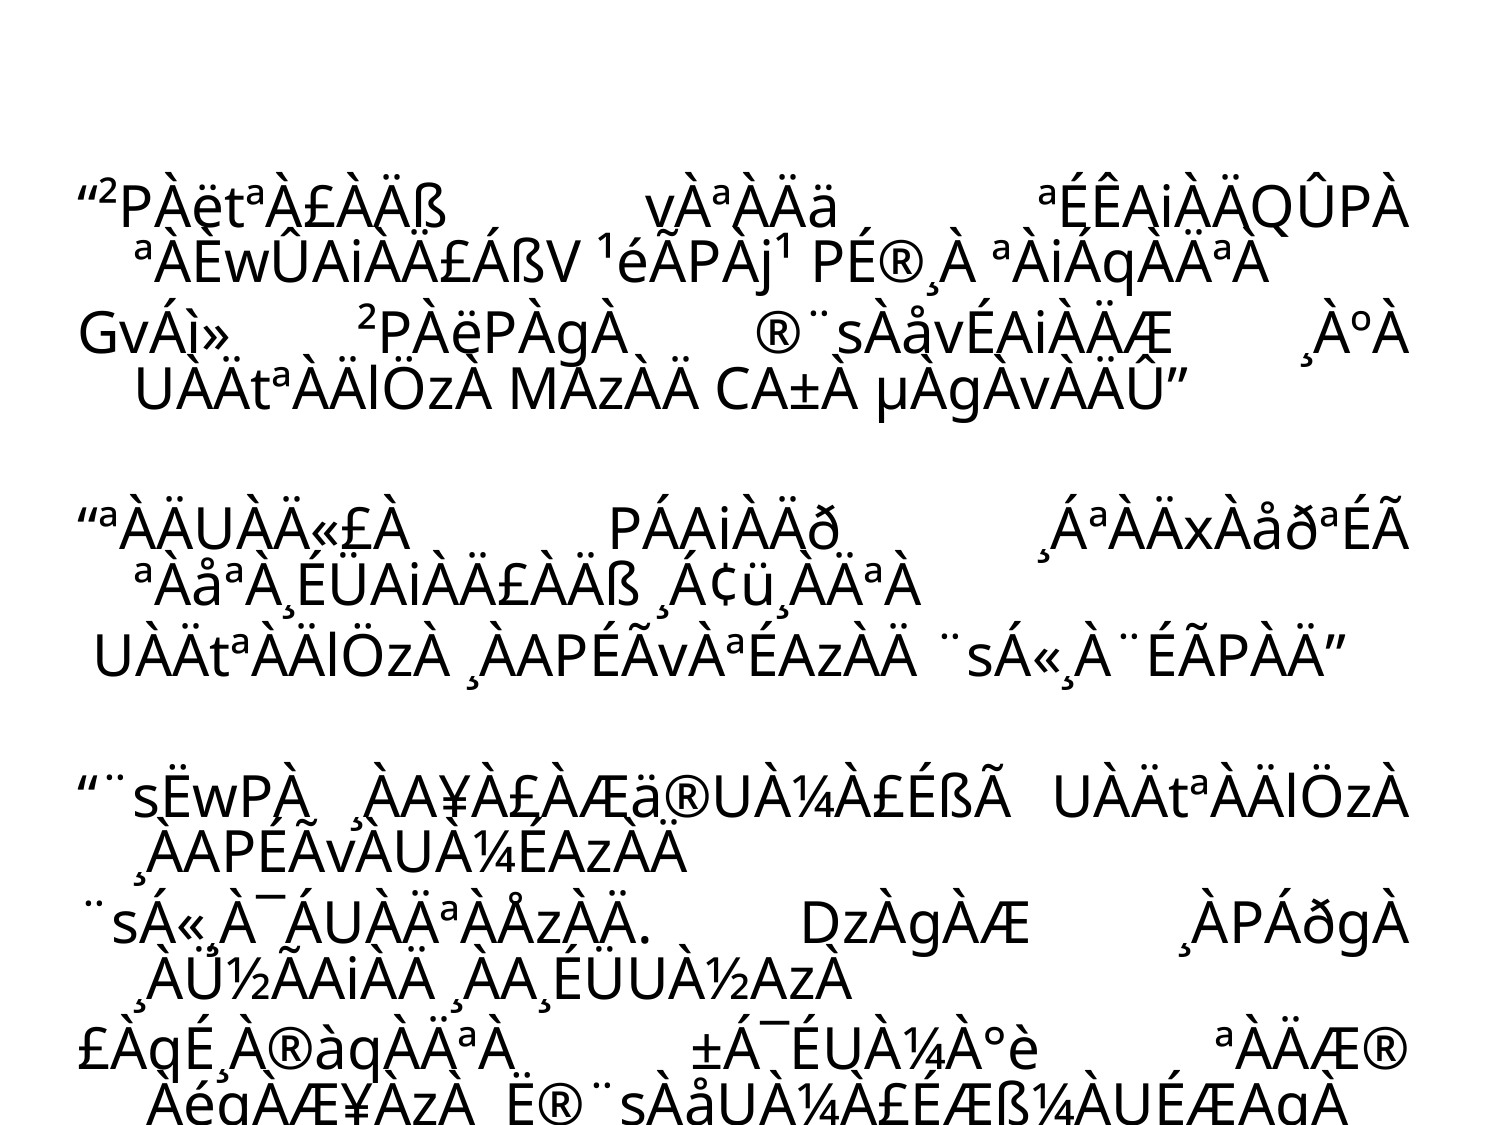

# “²PÀëtªÀ£ÀÄß vÀªÀÄä ªÉÊAiÀÄQÛPÀ ªÀÈwÛAiÀÄ£ÁßV ¹éÃPÀj¹ PÉ®¸À ªÀiÁqÀÄªÀ
GvÁì» ²PÀëPÀgÀ ®¨sÀåvÉAiÀÄÆ ¸ÀºÀ UÀÄtªÀÄlÖzÀ MAzÀÄ CA±À µÀgÀvÀÄÛ”
“ªÀÄUÀÄ«£À PÁAiÀÄð ¸ÁªÀÄxÀåðªÉÃ ªÀåªÀ¸ÉÜAiÀÄ£ÀÄß ¸Á¢ü¸ÀÄªÀ
 UÀÄtªÀÄlÖzÀ ¸ÀAPÉÃvÀªÉAzÀÄ ¨sÁ«¸À¨ÉÃPÀÄ”
“¨sËwPÀ ¸ÀA¥À£ÀÆä®UÀ¼À£ÉßÃ UÀÄtªÀÄlÖzÀ ¸ÀAPÉÃvÀUÀ¼ÉAzÀÄ
¨sÁ«¸À¯ÁUÀÄªÀÅzÀÄ. DzÀgÀÆ ¸ÀPÁðgÀ ¸ÀÜ½ÃAiÀÄ ¸ÀA¸ÉÜUÀ½AzÀ
£ÀqÉ¸À®àqÀÄªÀ ±Á¯ÉUÀ¼À°è ªÀÄÆ® ¸ÀégÀÆ¥ÀzÀ ¸Ë®¨sÀåUÀ¼À£ÉÆß¼ÀUÉÆAqÀ
¸ÀA¥À£ÀÆä®zÀ CwÃ ºÉZÀÄÑ ªÀÄvÀÄÛ ¢ÃWÀðPÁ®zÀ PÉÆgÀvÉ UÀÄtªÀÄlÖzÀ
§UÉÎ UÀA©üÃgÀ ¥ÀjuÁªÀÄªÀ£ÀÄßAlÄ ªÀiÁqÀÄvÀÛzÉ.”